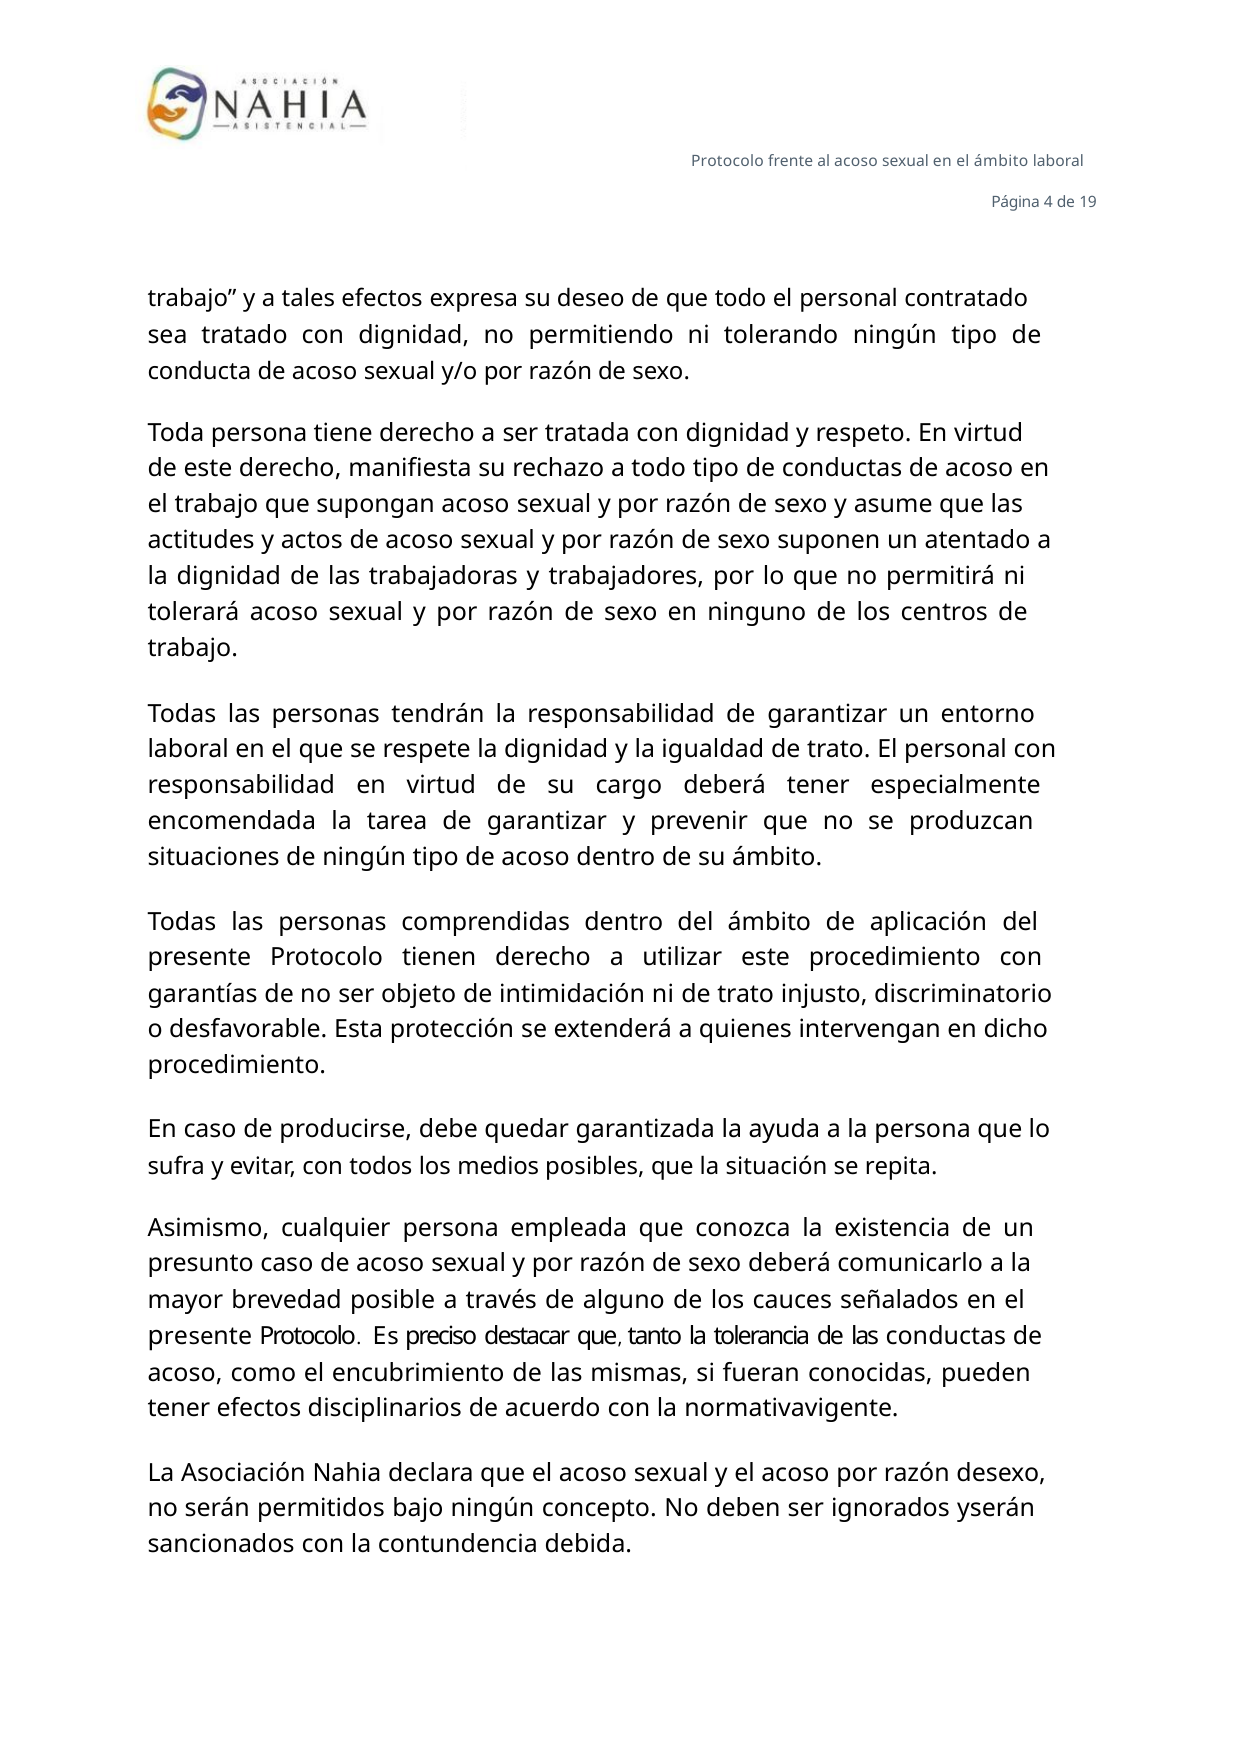

Protocolo frente al acoso sexual en el ámbito laboral
Página 4 de 19
trabajo” y a tales efectos expresa su deseo de que todo el personal contratado
sea tratado con dignidad, no permitiendo ni tolerando ningún tipo de
conducta de acoso sexual y/o por razón de sexo.
Toda persona tiene derecho a ser tratada con dignidad y respeto. En virtud
de este derecho, manifiesta su rechazo a todo tipo de conductas de acoso en
el trabajo que supongan acoso sexual y por razón de sexo y asume que las
actitudes y actos de acoso sexual y por razón de sexo suponen un atentado a
la dignidad de las trabajadoras y trabajadores, por lo que no permitirá ni
tolerará acoso sexual y por razón de sexo en ninguno de los centros de
trabajo.
Todas las personas tendrán la responsabilidad de garantizar un entorno
laboral en el que se respete la dignidad y la igualdad de trato. El personal con
responsabilidad en virtud de su cargo deberá tener especialmente
encomendada la tarea de garantizar y prevenir que no se produzcan
situaciones de ningún tipo de acoso dentro de su ámbito.
Todas las personas comprendidas dentro del ámbito de aplicación del
presente Protocolo tienen derecho a utilizar este procedimiento con
garantías de no ser objeto de intimidación ni de trato injusto, discriminatorio
o desfavorable. Esta protección se extenderá a quienes intervengan en dicho
procedimiento.
En caso de producirse, debe quedar garantizada la ayuda a la persona que lo
sufra y evitar, con todos los medios posibles, que la situación se repita.
Asimismo, cualquier persona empleada que conozca la existencia de un
presunto caso de acoso sexual y por razón de sexo deberá comunicarlo a la
mayor brevedad posible a través de alguno de los cauces señalados en el
presente Protocolo. Es preciso destacar que, tanto la tolerancia de las conductas de
acoso, como el encubrimiento de las mismas, si fueran conocidas, pueden
tener efectos disciplinarios de acuerdo con la normativavigente.
La Asociación Nahia declara que el acoso sexual y el acoso por razón desexo,
no serán permitidos bajo ningún concepto. No deben ser ignorados yserán
sancionados con la contundencia debida.